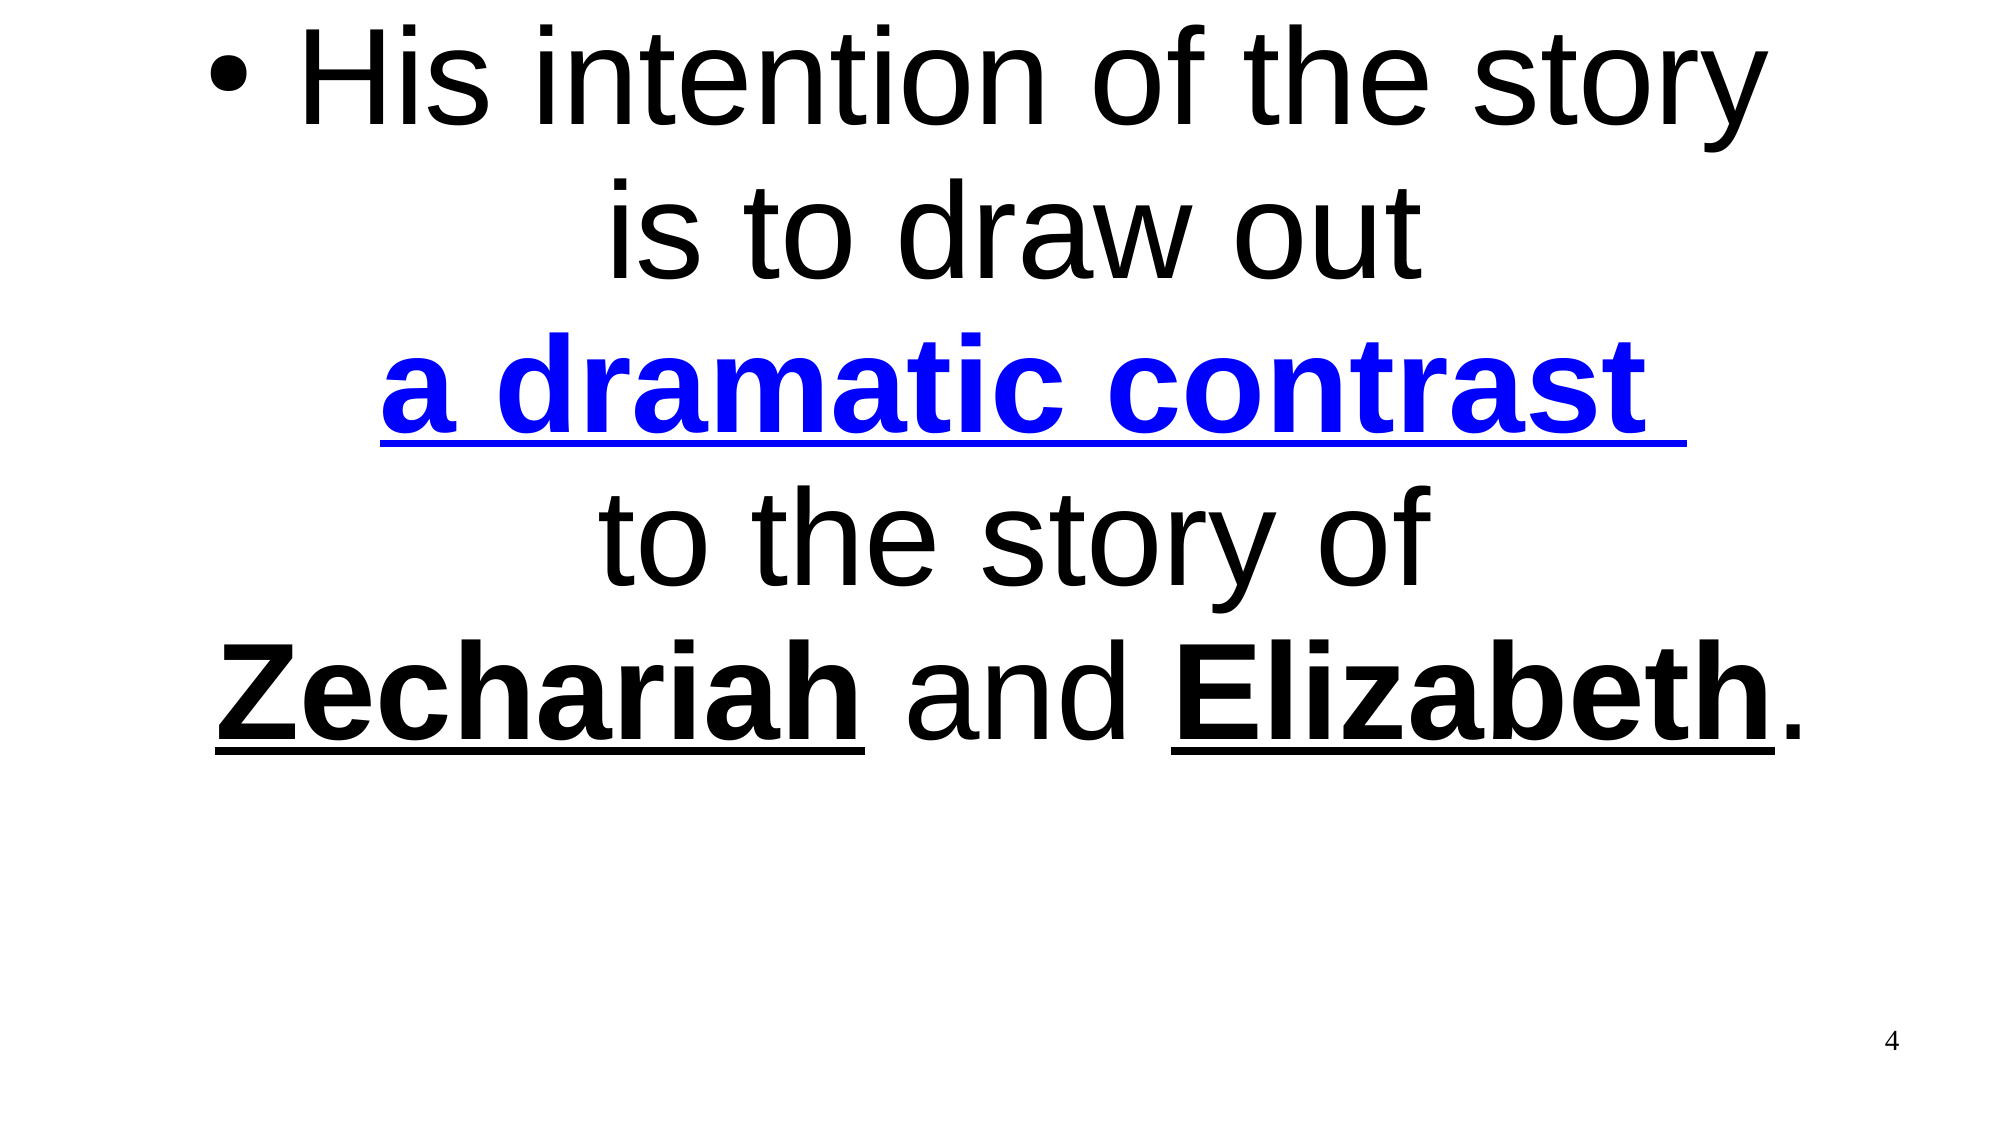

# His intention of the story is to draw out a dramatic contrast to the story of Zechariah and Elizabeth.
4